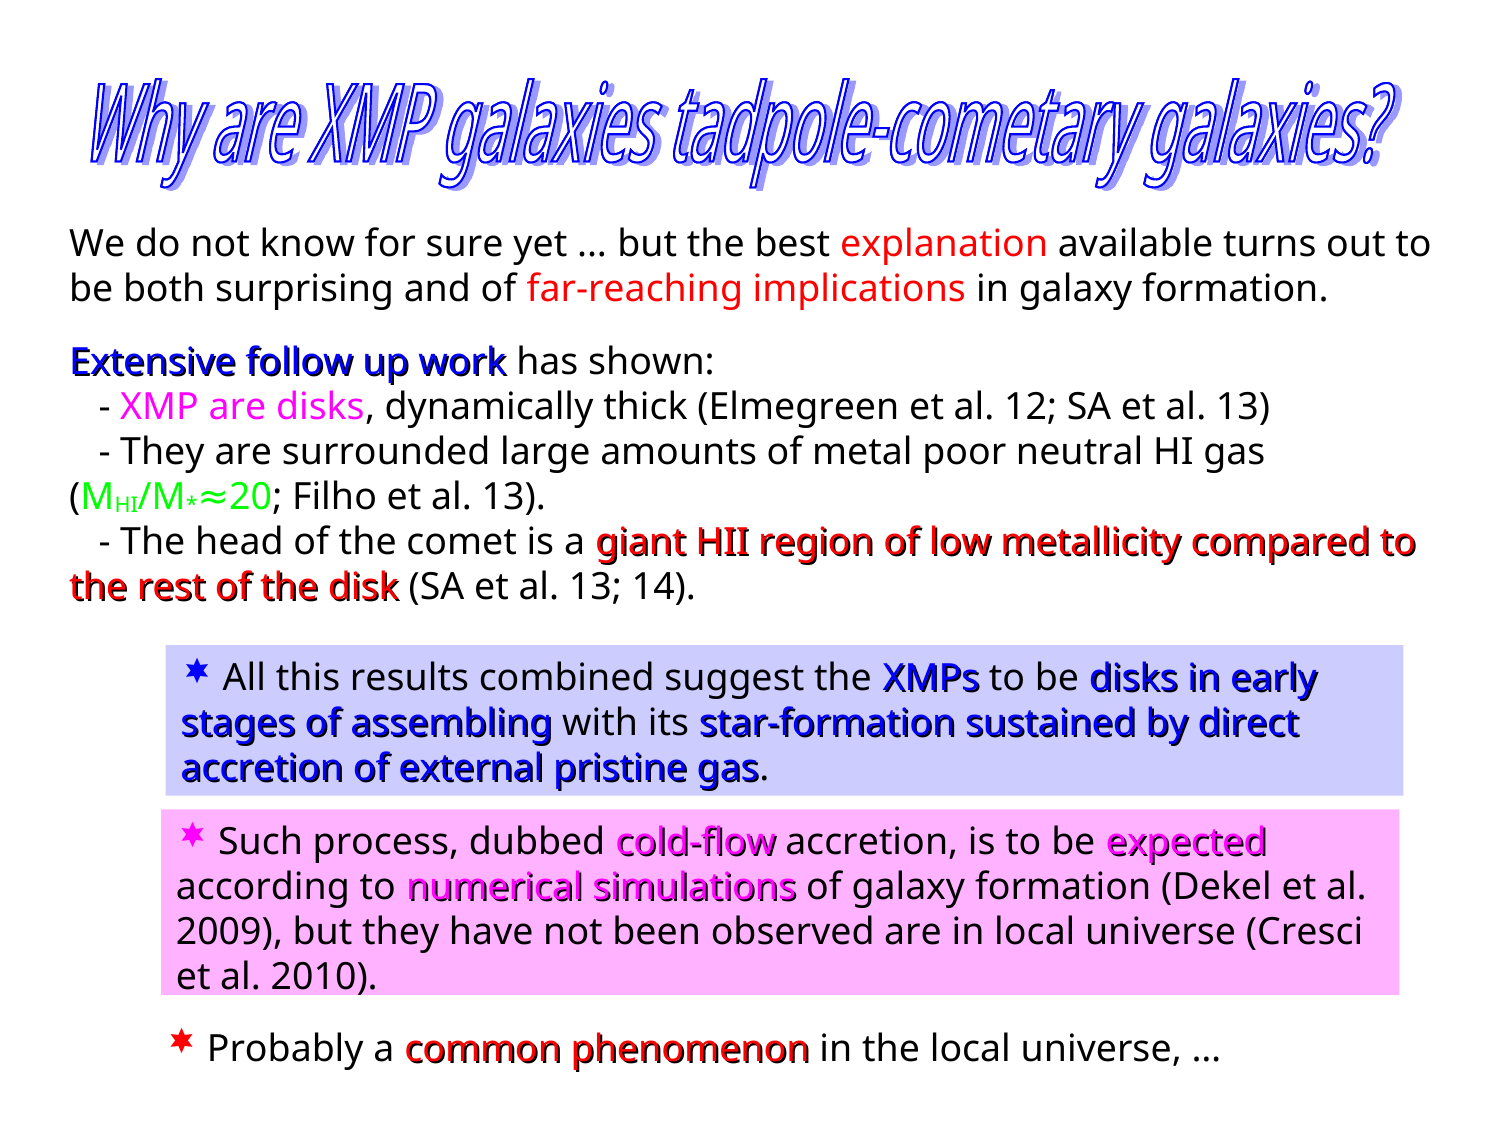

Why are XMP galaxies tadpole-cometary galaxies?
Why are XMP galaxies tadpole-cometary galaxies?
We do not know for sure yet ... but the best explanation available turns out to be both surprising and of far-reaching implications in galaxy formation.
Extensive follow up work has shown:
 - XMP are disks, dynamically thick (Elmegreen et al. 12; SA et al. 13)
 - They are surrounded large amounts of metal poor neutral HI gas (MHI/M*≈20; Filho et al. 13).
 - The head of the comet is a giant HII region of low metallicity compared to the rest of the disk (SA et al. 13; 14).
 All this results combined suggest the XMPs to be disks in early stages of assembling with its star-formation sustained by direct accretion of external pristine gas.
 Such process, dubbed cold-flow accretion, is to be expected according to numerical simulations of galaxy formation (Dekel et al. 2009), but they have not been observed are in local universe (Cresci et al. 2010).
 Probably a common phenomenon in the local universe, …